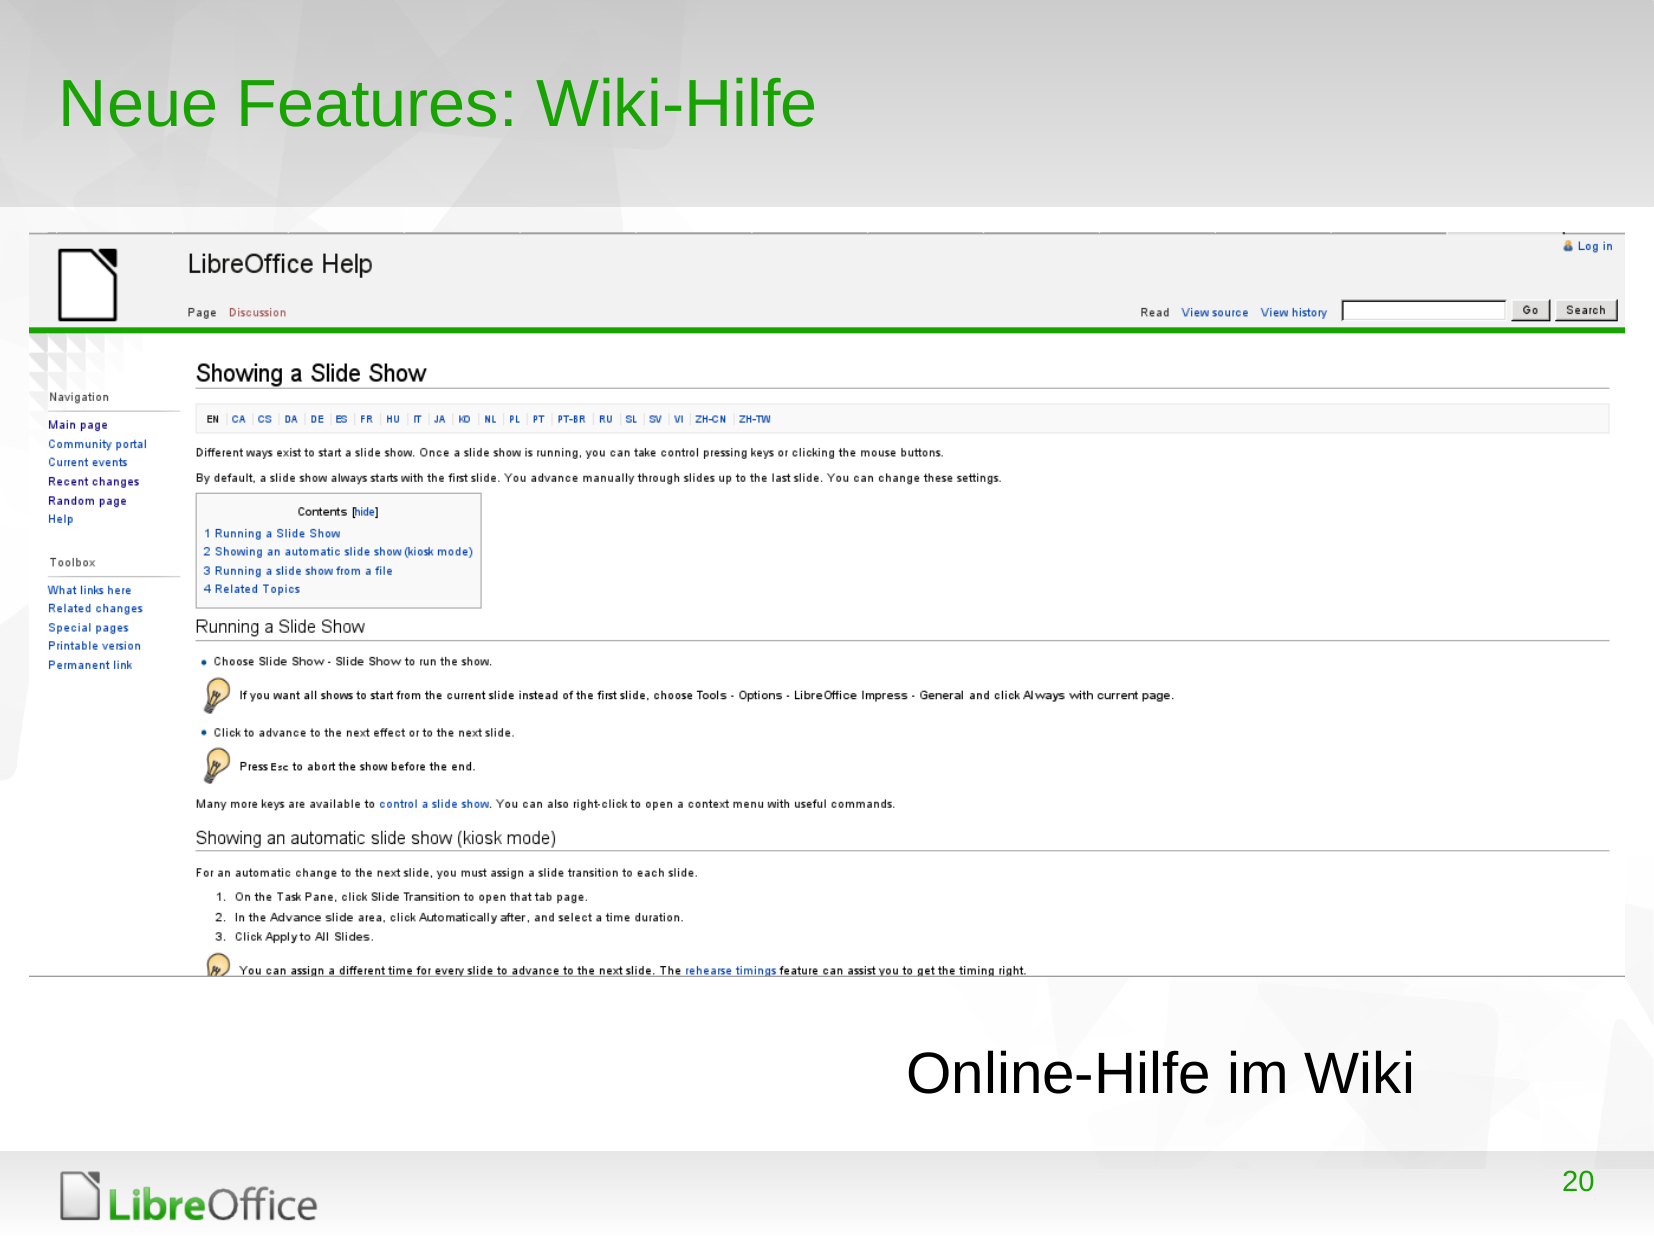

# Neue Features: Wiki-Hilfe
Online-Hilfe im Wiki
20